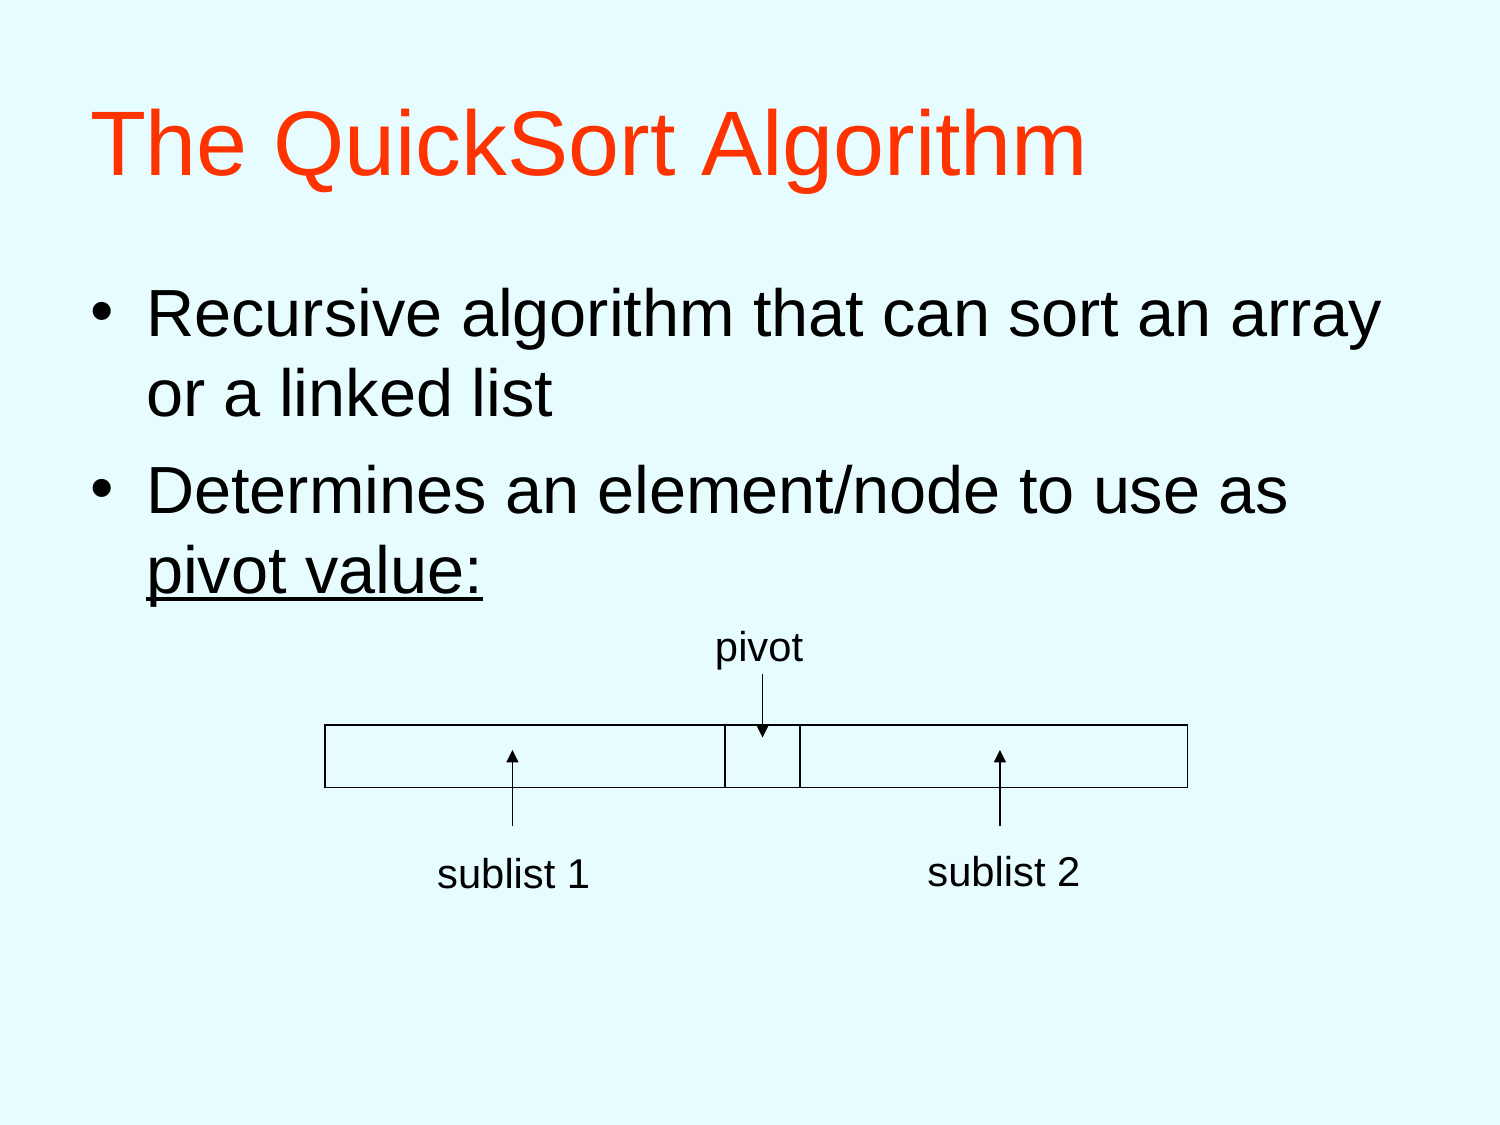

# The QuickSort Algorithm
Recursive algorithm that can sort an array or a linked list
Determines an element/node to use as pivot value:
pivot
sublist 2
sublist 1